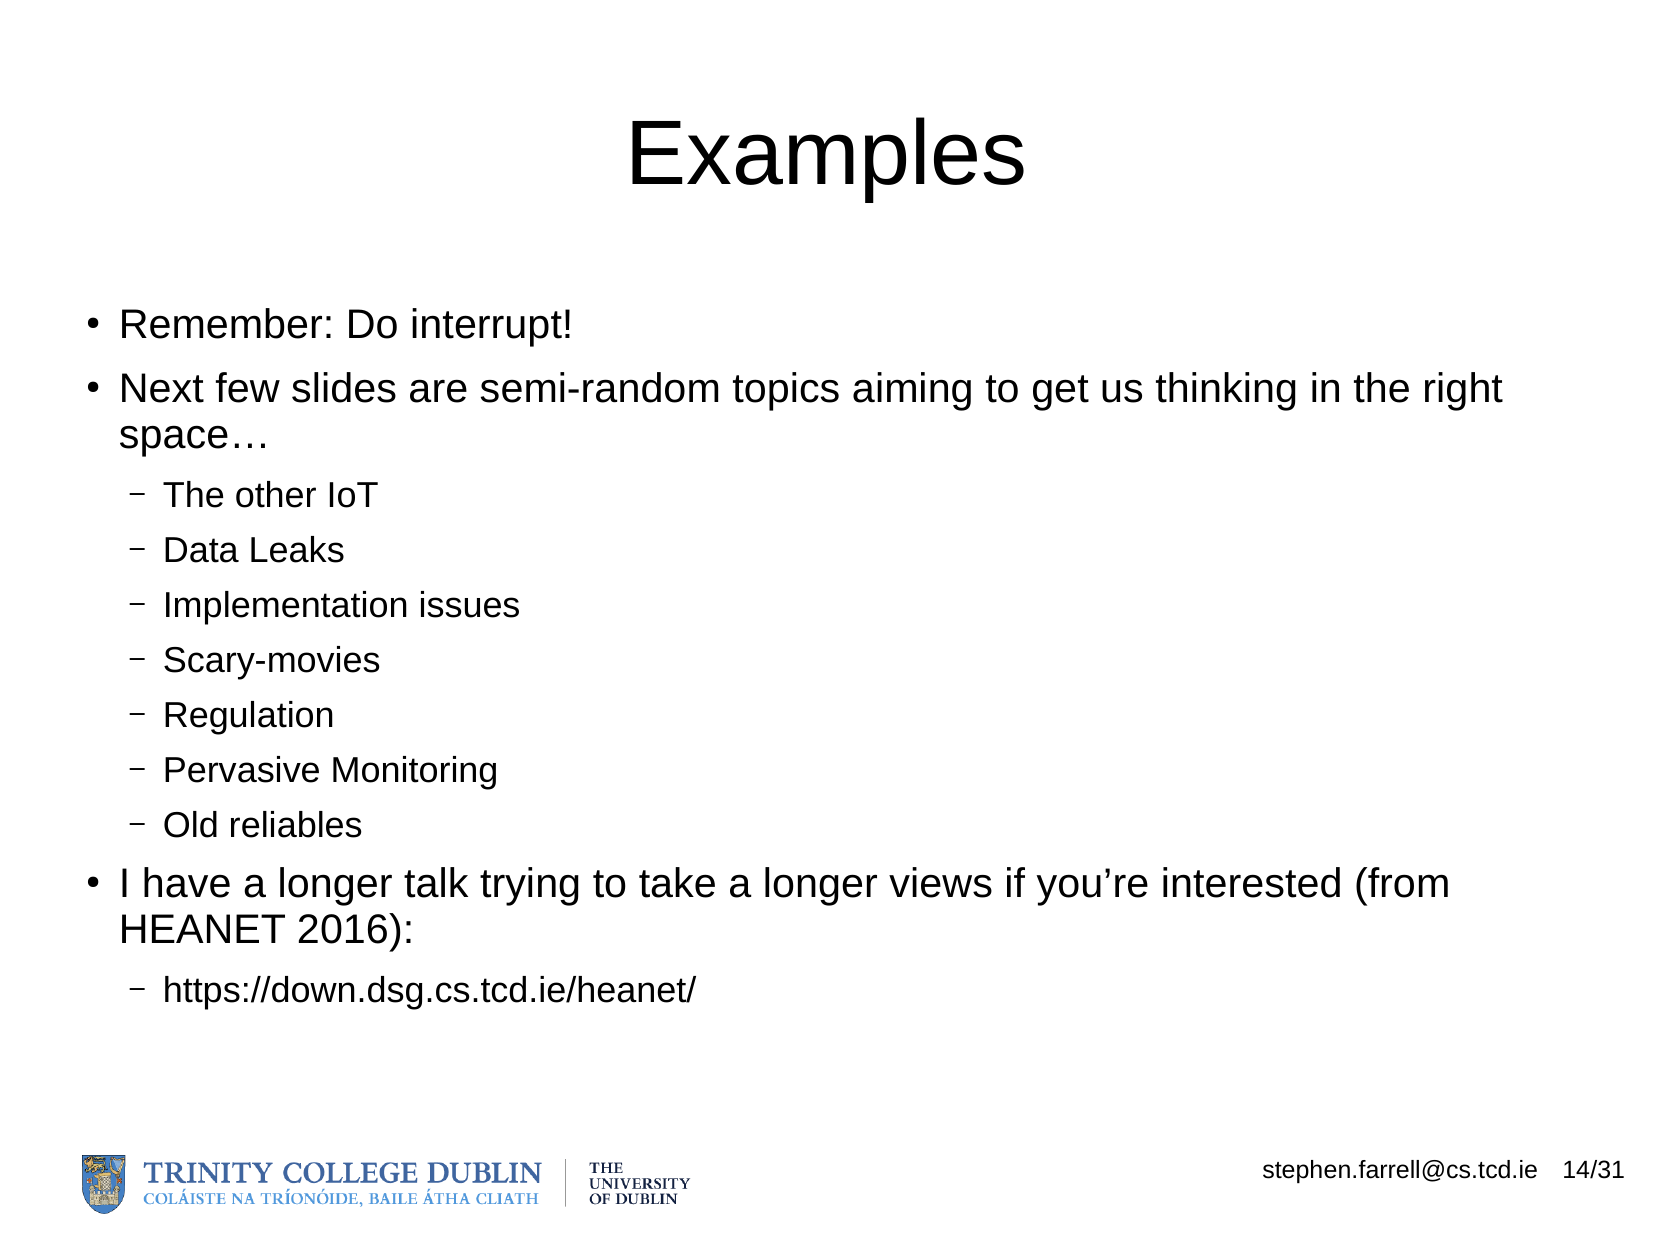

Examples
# Remember: Do interrupt!
Next few slides are semi-random topics aiming to get us thinking in the right space…
The other IoT
Data Leaks
Implementation issues
Scary-movies
Regulation
Pervasive Monitoring
Old reliables
I have a longer talk trying to take a longer views if you’re interested (from HEANET 2016):
https://down.dsg.cs.tcd.ie/heanet/